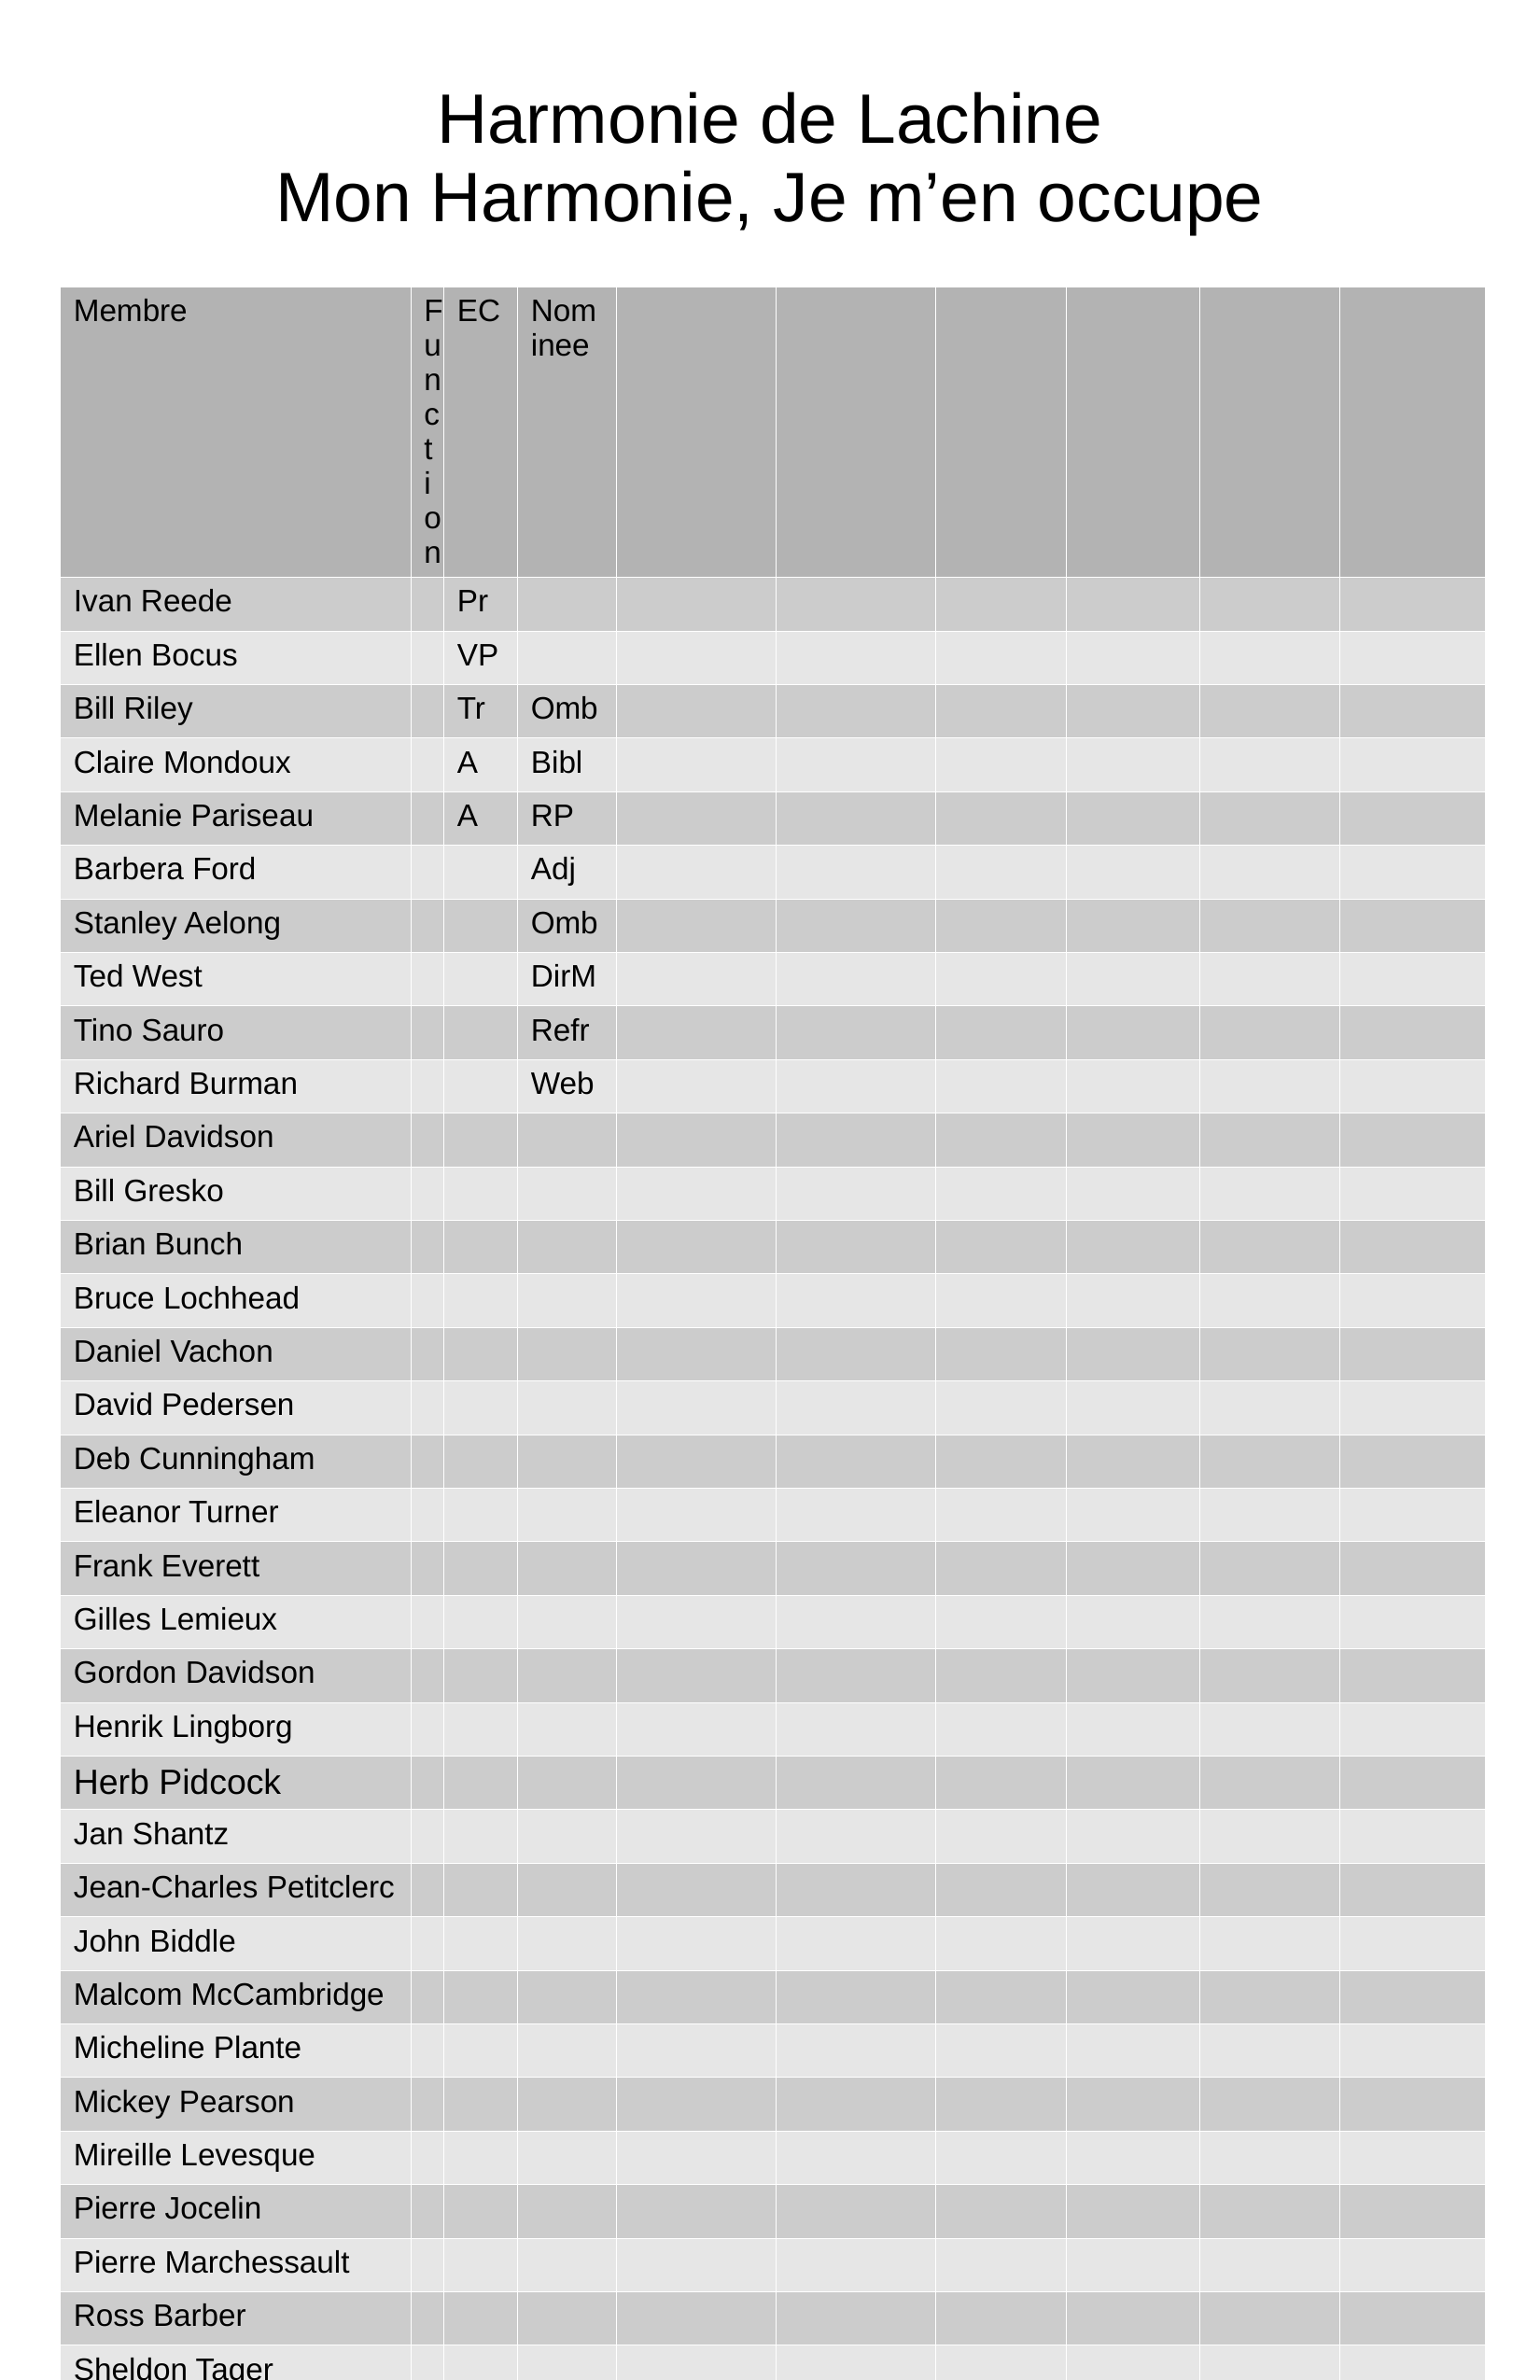

# Harmonie de Lachine Mon Harmonie, Je m’en occupe
| Membre | Function | EC | Nominee | | | | | | |
| --- | --- | --- | --- | --- | --- | --- | --- | --- | --- |
| Ivan Reede | | Pr | | | | | | | |
| Ellen Bocus | | VP | | | | | | | |
| Bill Riley | | Tr | Omb | | | | | | |
| Claire Mondoux | | A | Bibl | | | | | | |
| Melanie Pariseau | | A | RP | | | | | | |
| Barbera Ford | | | Adj | | | | | | |
| Stanley Aelong | | | Omb | | | | | | |
| Ted West | | | DirM | | | | | | |
| Tino Sauro | | | Refr | | | | | | |
| Richard Burman | | | Web | | | | | | |
| Ariel Davidson | | | | | | | | | |
| Bill Gresko | | | | | | | | | |
| Brian Bunch | | | | | | | | | |
| Bruce Lochhead | | | | | | | | | |
| Daniel Vachon | | | | | | | | | |
| David Pedersen | | | | | | | | | |
| Deb Cunningham | | | | | | | | | |
| Eleanor Turner | | | | | | | | | |
| Frank Everett | | | | | | | | | |
| Gilles Lemieux | | | | | | | | | |
| Gordon Davidson | | | | | | | | | |
| Henrik Lingborg | | | | | | | | | |
| Herb Pidcock | | | | | | | | | |
| Jan Shantz | | | | | | | | | |
| Jean-Charles Petitclerc | | | | | | | | | |
| John Biddle | | | | | | | | | |
| Malcom McCambridge | | | | | | | | | |
| Micheline Plante | | | | | | | | | |
| Mickey Pearson | | | | | | | | | |
| Mireille Levesque | | | | | | | | | |
| Pierre Jocelin | | | | | | | | | |
| Pierre Marchessault | | | | | | | | | |
| Ross Barber | | | | | | | | | |
| Sheldon Tager | | | | | | | | | |
| Terry Oldham | | | | | | | | | |